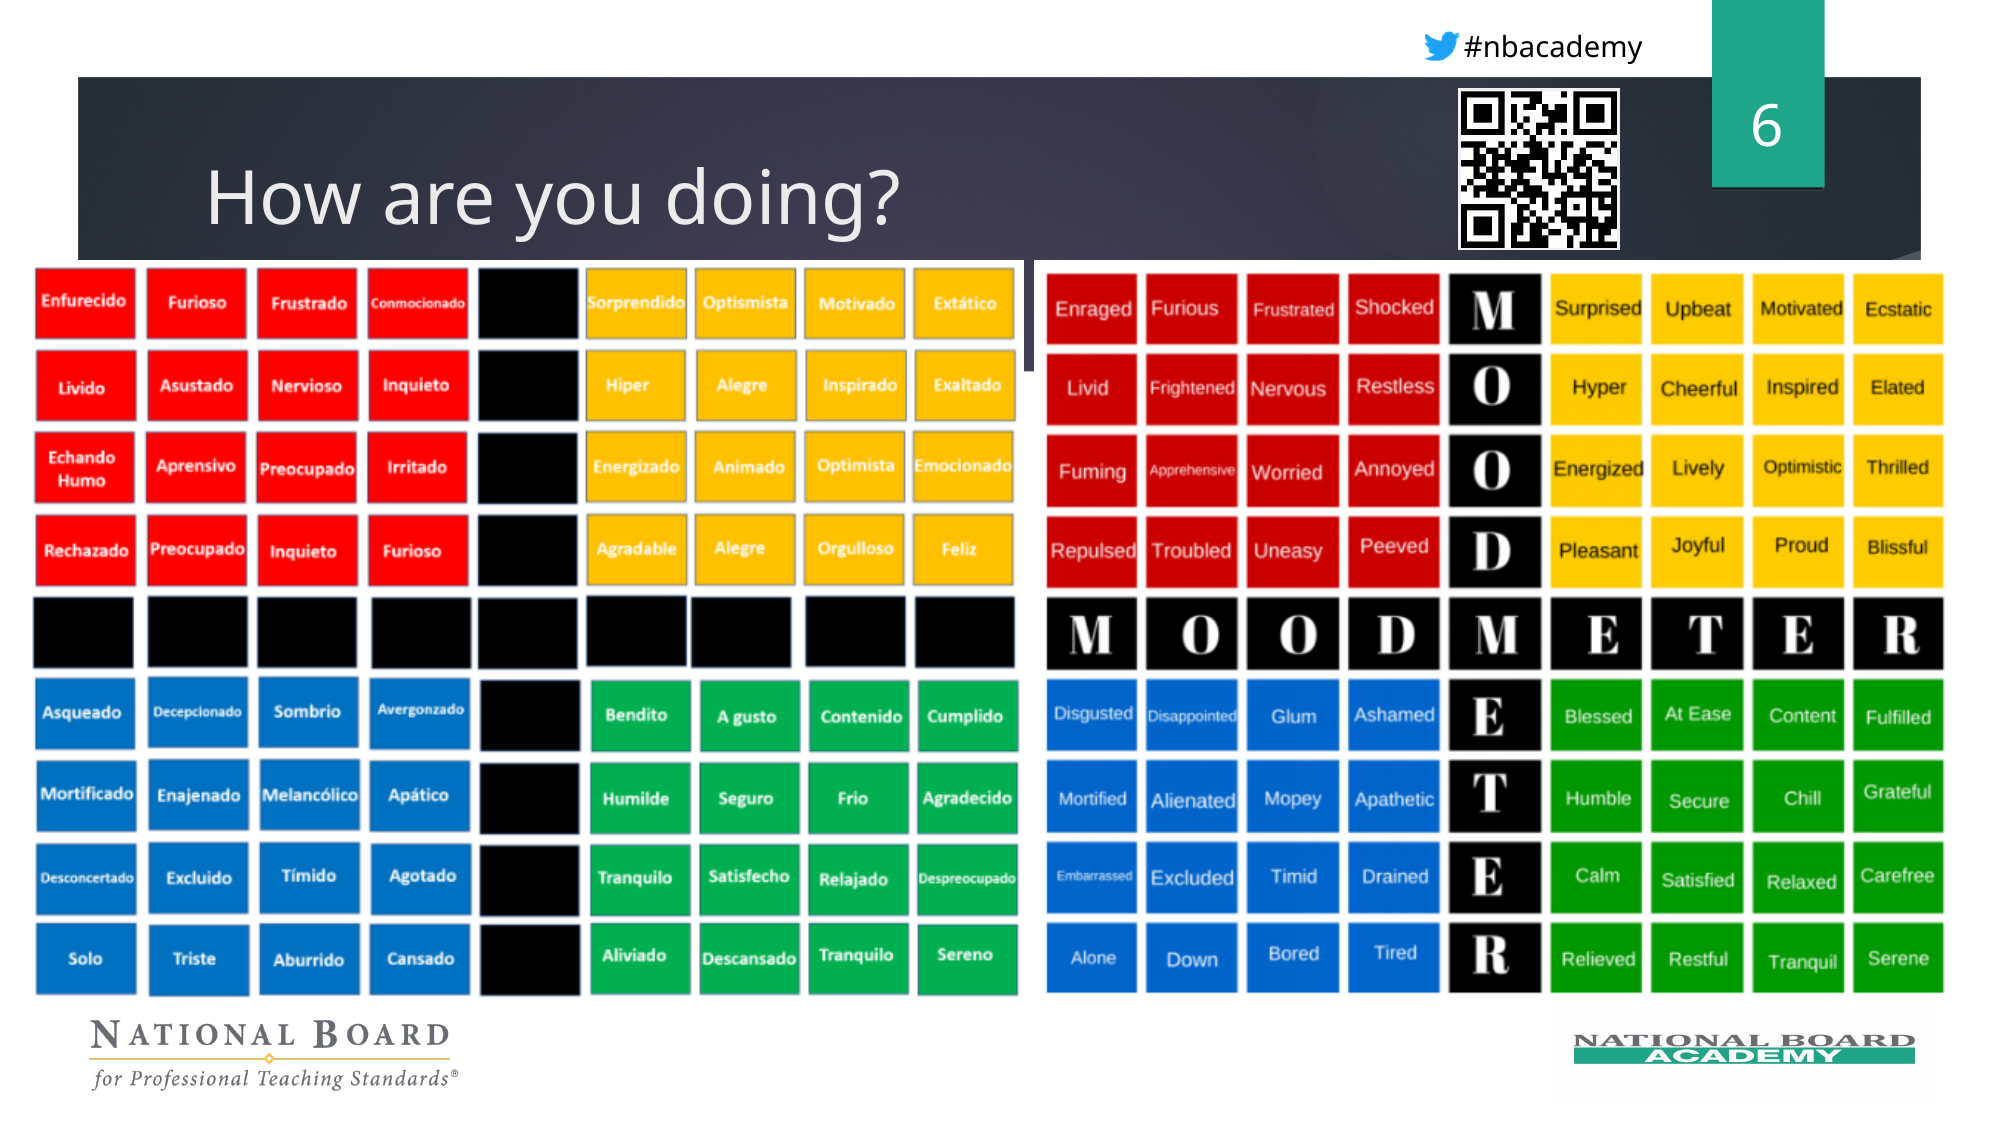

# How are you doing?
share doc with MA